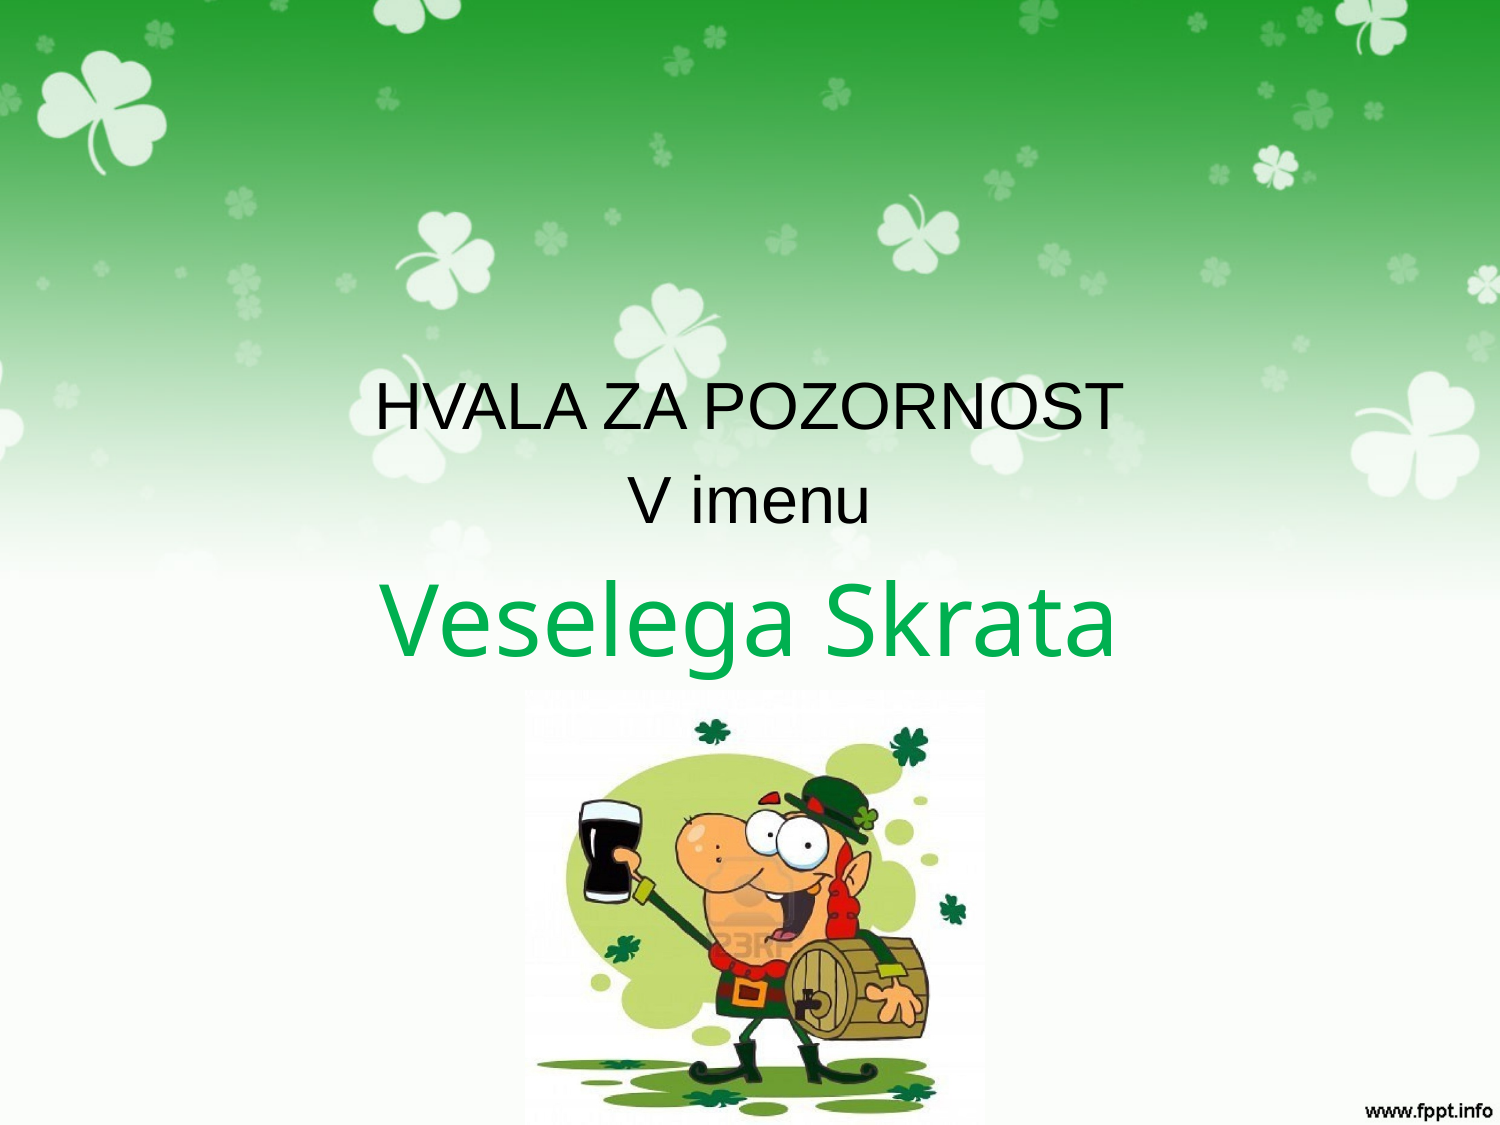

#
HVALA ZA POZORNOST
V imenu
Veselega Skrata